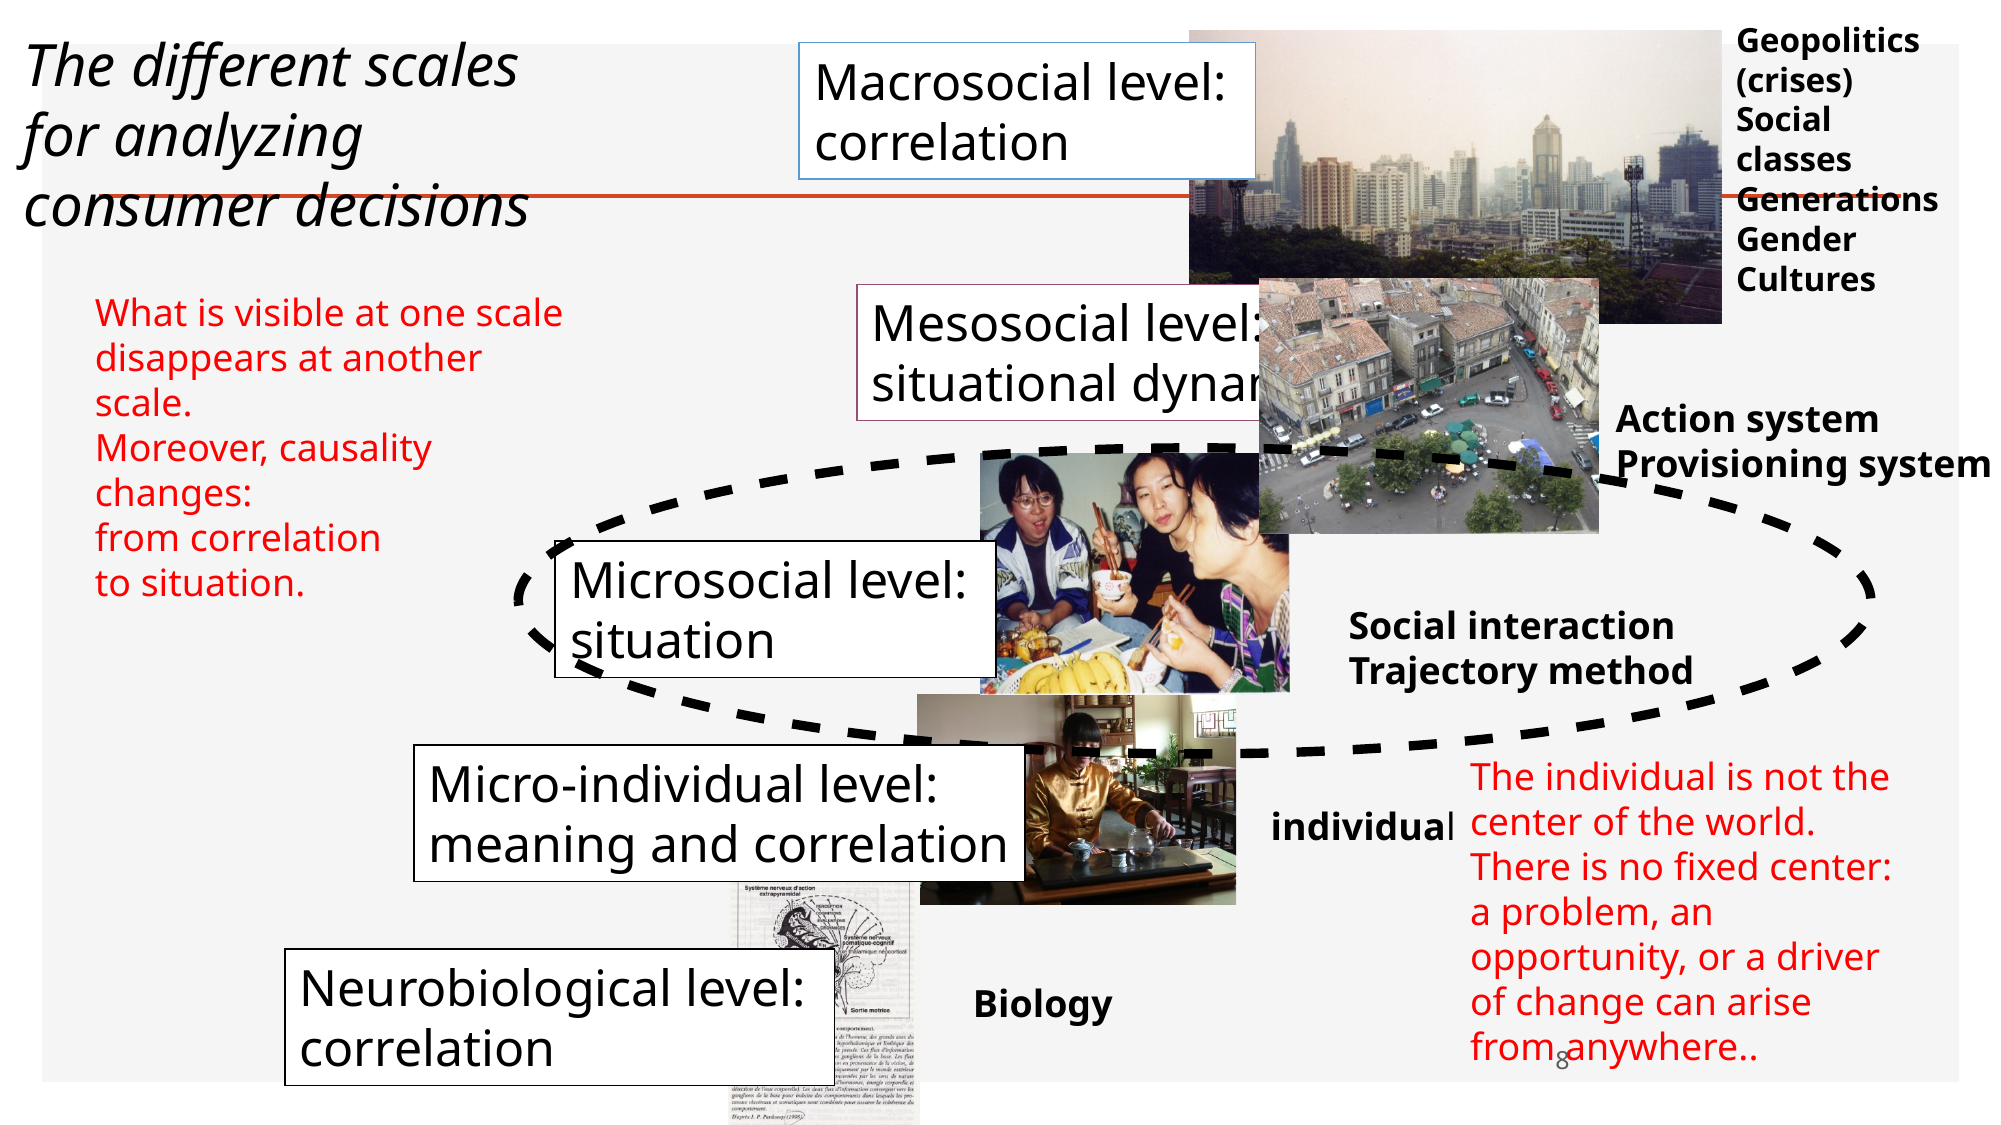

Geopolitics (crises)
Social classes
Generations
Gender
Cultures
The different scales
for analyzing
consumer decisions
Macrosocial level:
correlation
#
What is visible at one scale
disappears at another scale.
Moreover, causality changes:
from correlation
to situation.
Mesosocial level:
situational dynamics
Action system
Provisioning system
Microsocial level:
situation
Social interaction
Trajectory method
Micro-individual level:
meaning and correlation
The individual is not the center of the world.
There is no fixed center:
a problem, an opportunity, or a driver of change can arise from anywhere..
individual
Neurobiological level:
correlation
Biology